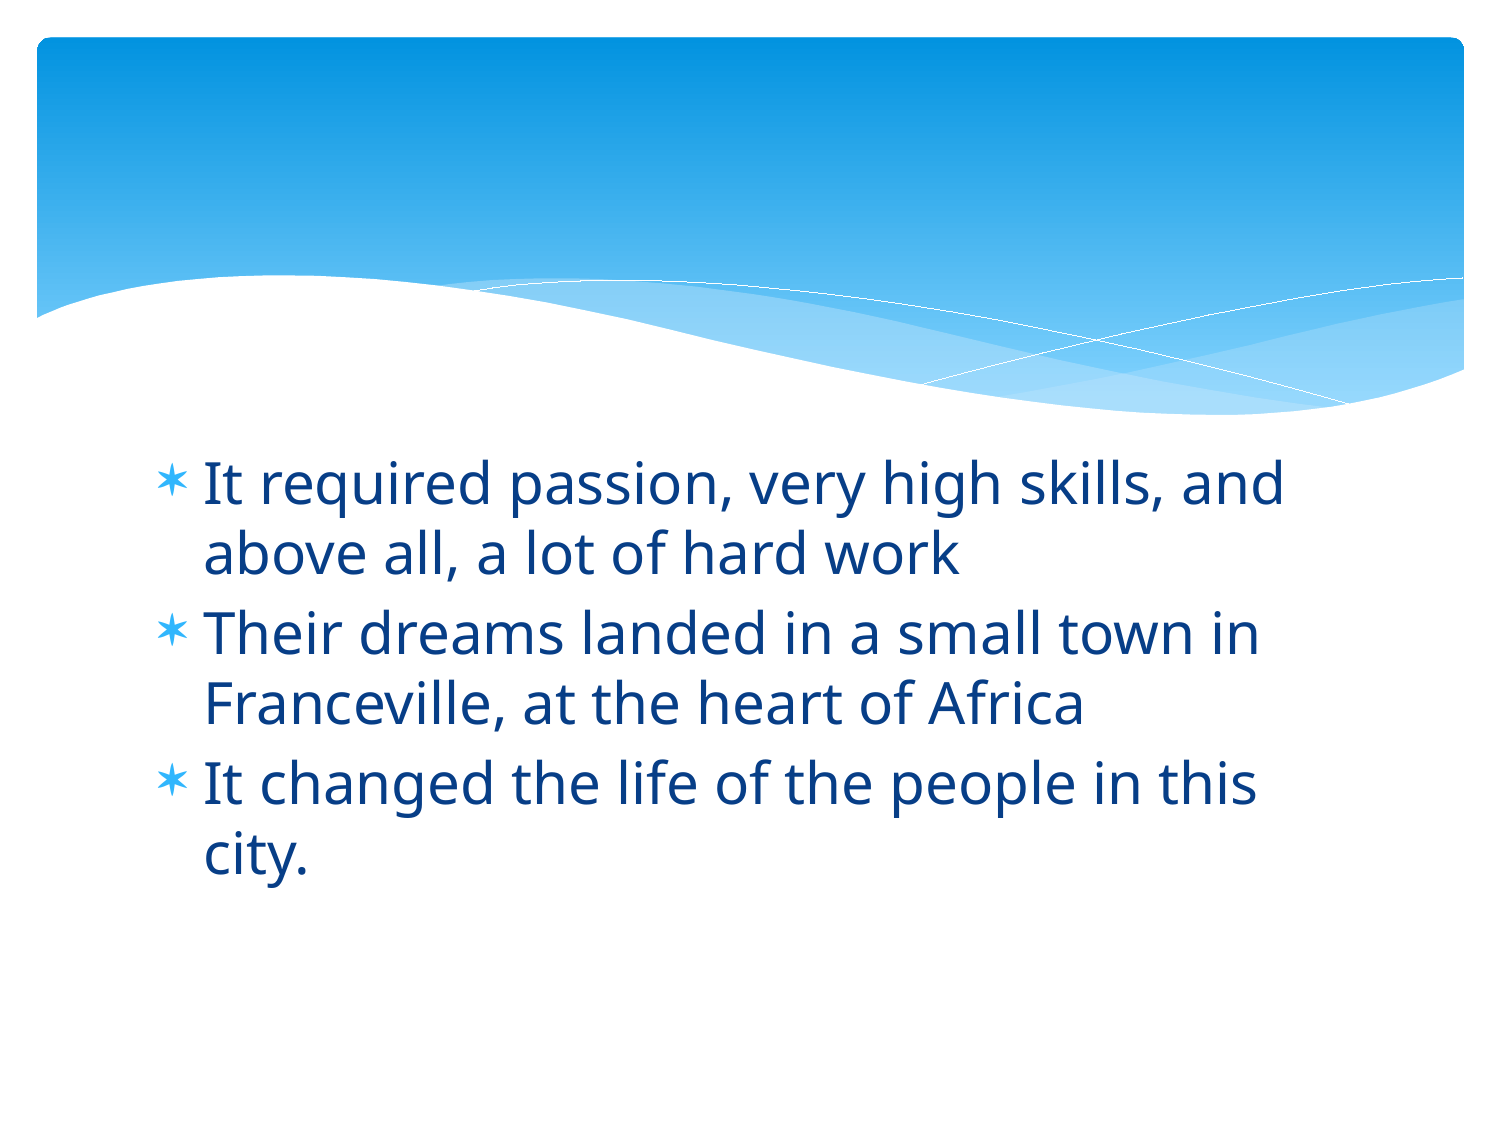

# It required passion, very high skills, and above all, a lot of hard work
Their dreams landed in a small town in Franceville, at the heart of Africa
It changed the life of the people in this city.